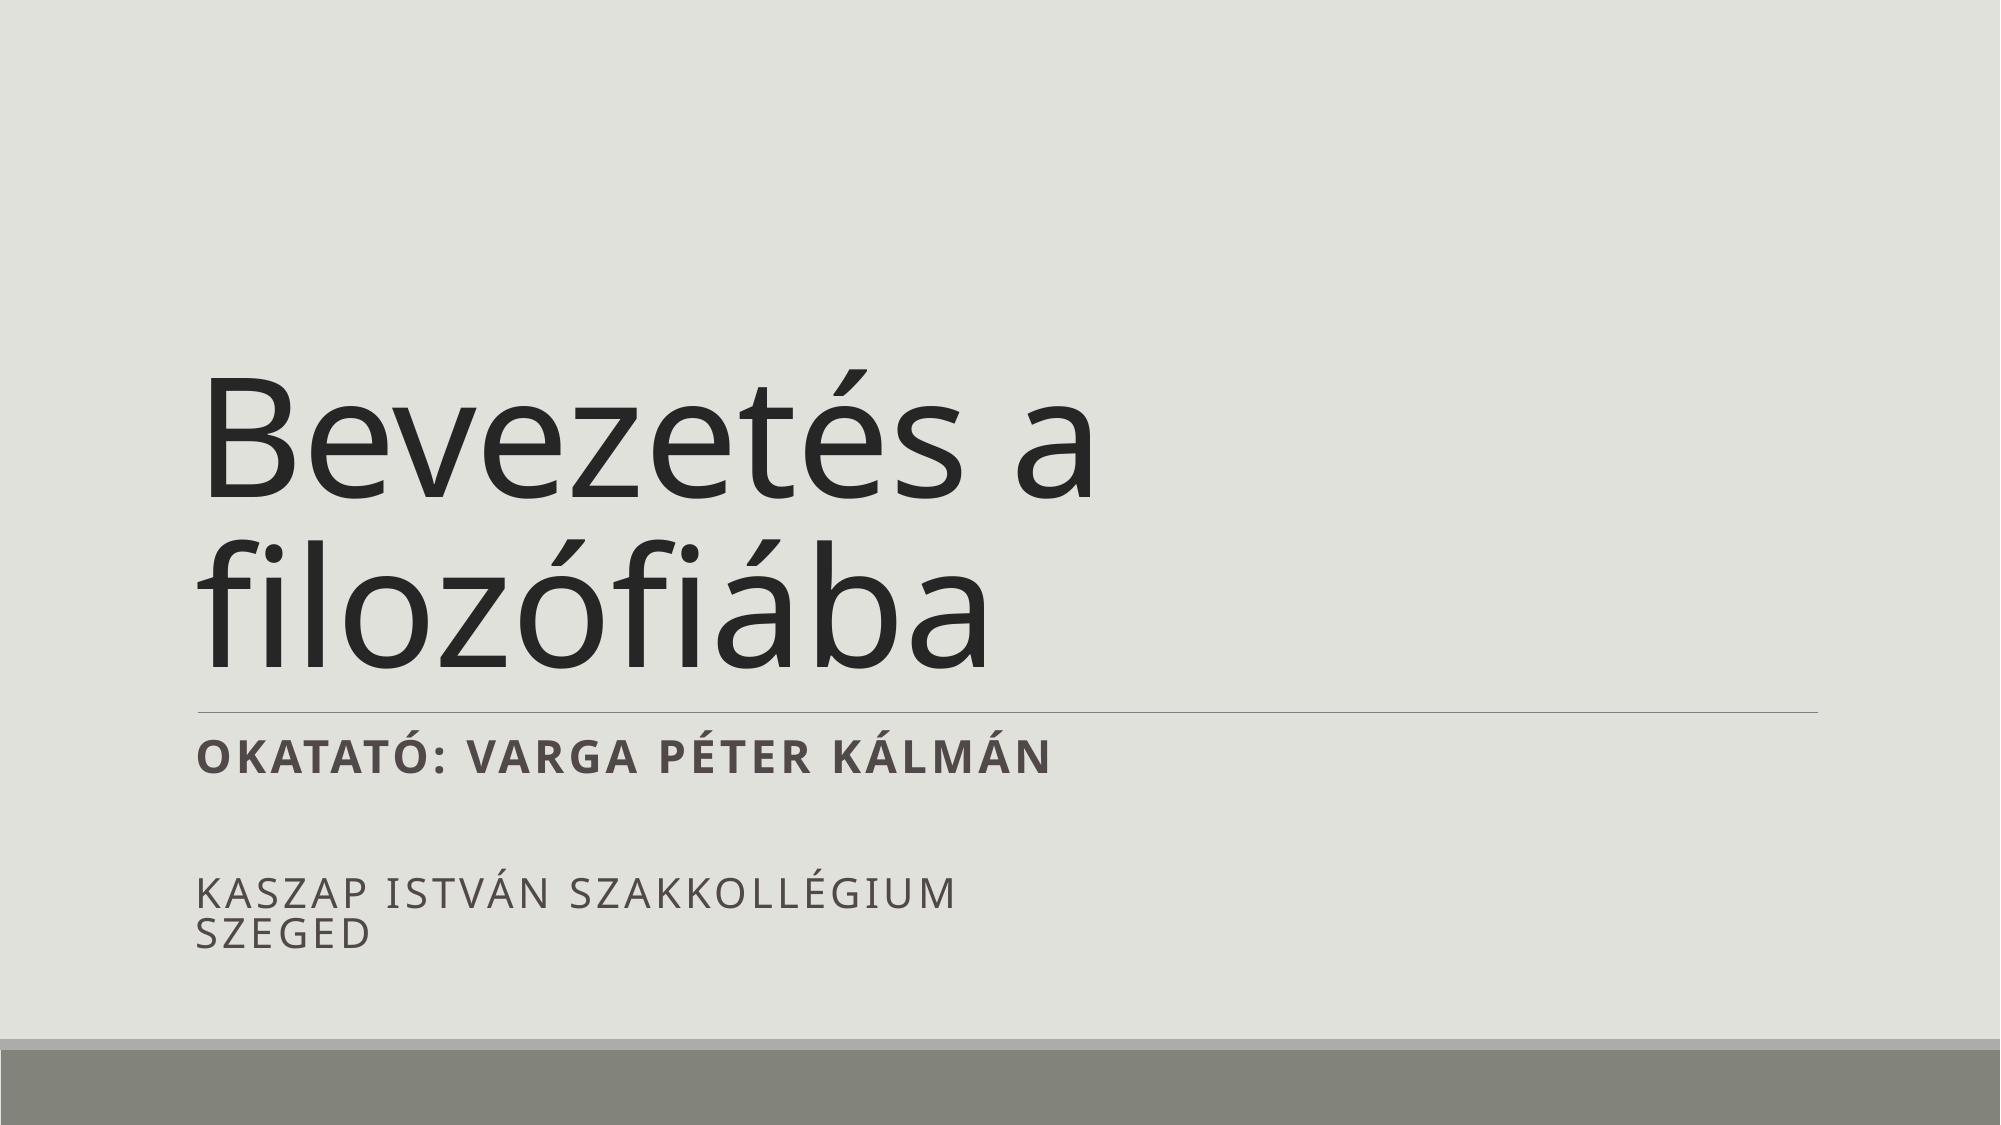

# Bevezetés a filozófiába
Okatató: Varga Péter Kálmán
Kaszap István szakkollégium
Szeged